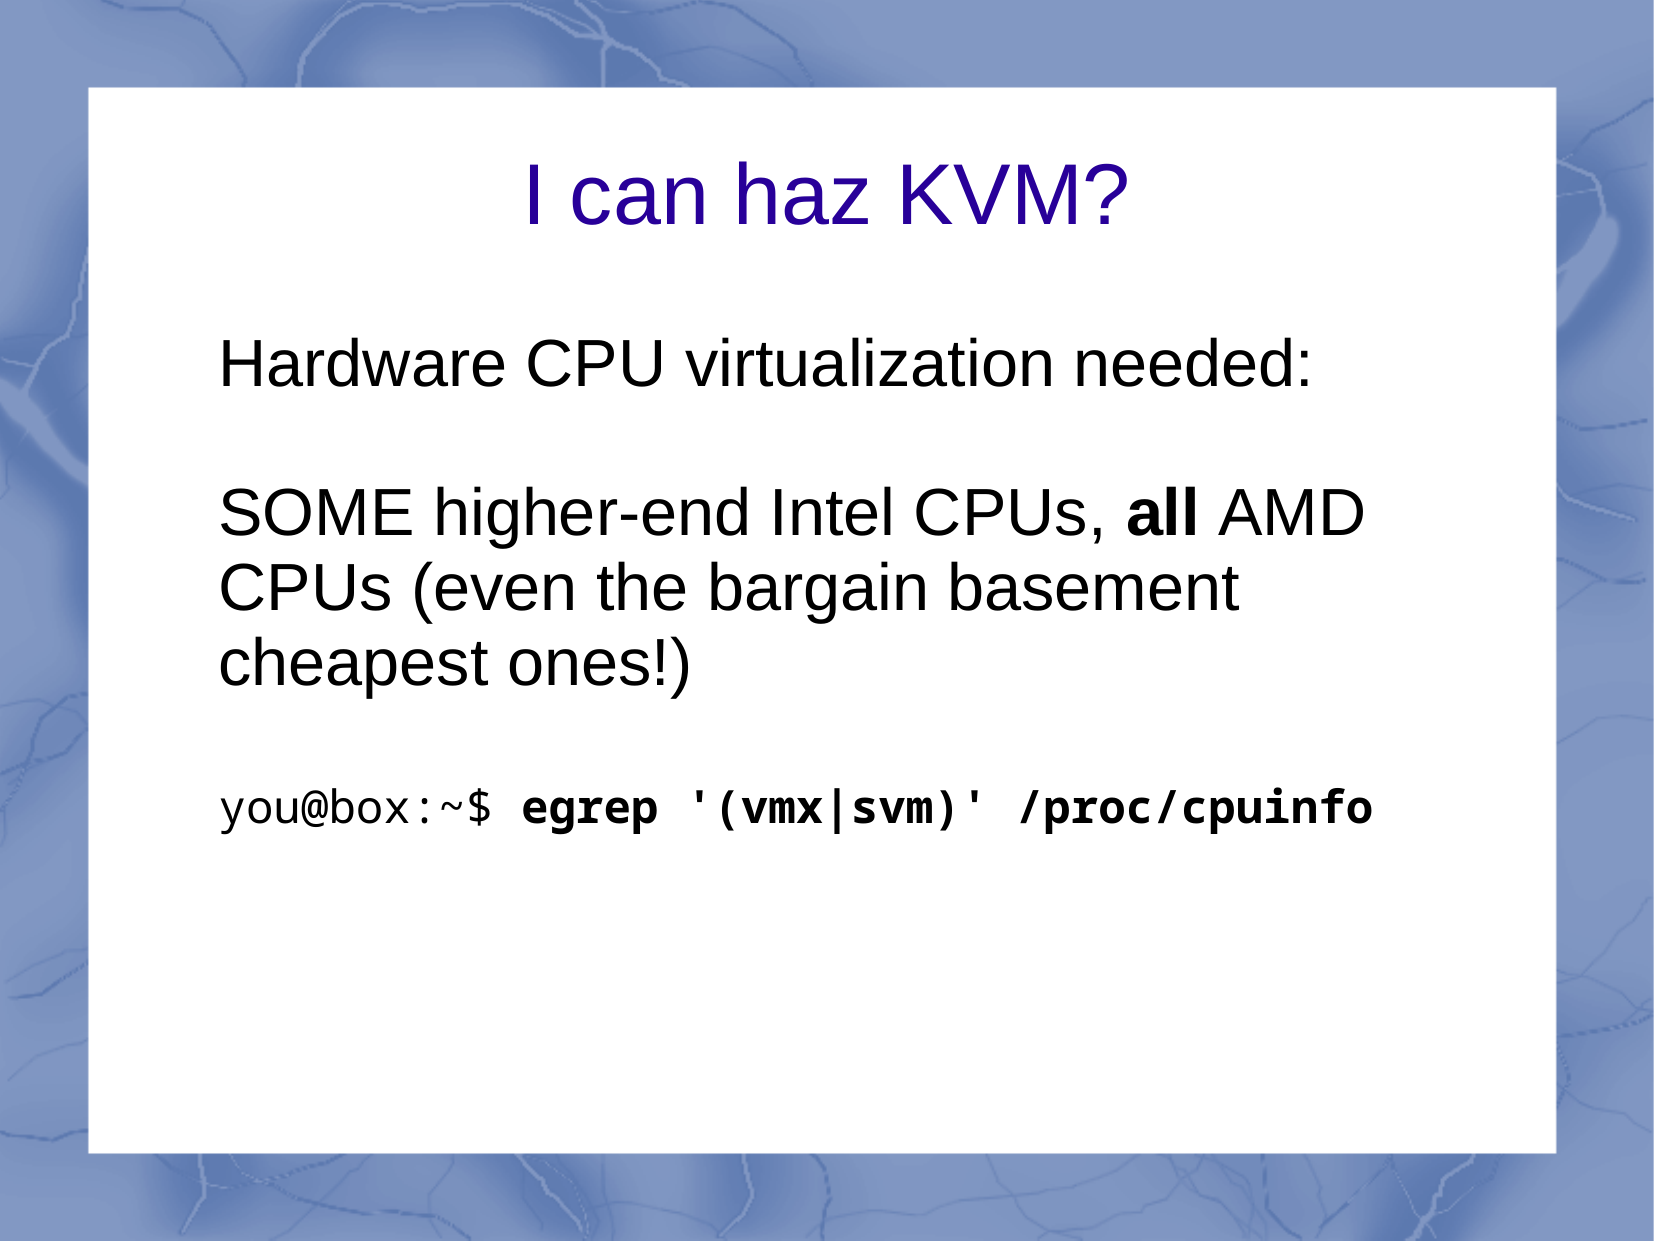

# I can haz KVM?
Hardware CPU virtualization needed:
SOME higher-end Intel CPUs, all AMD CPUs (even the bargain basement cheapest ones!)
you@box:~$ egrep '(vmx|svm)' /proc/cpuinfo